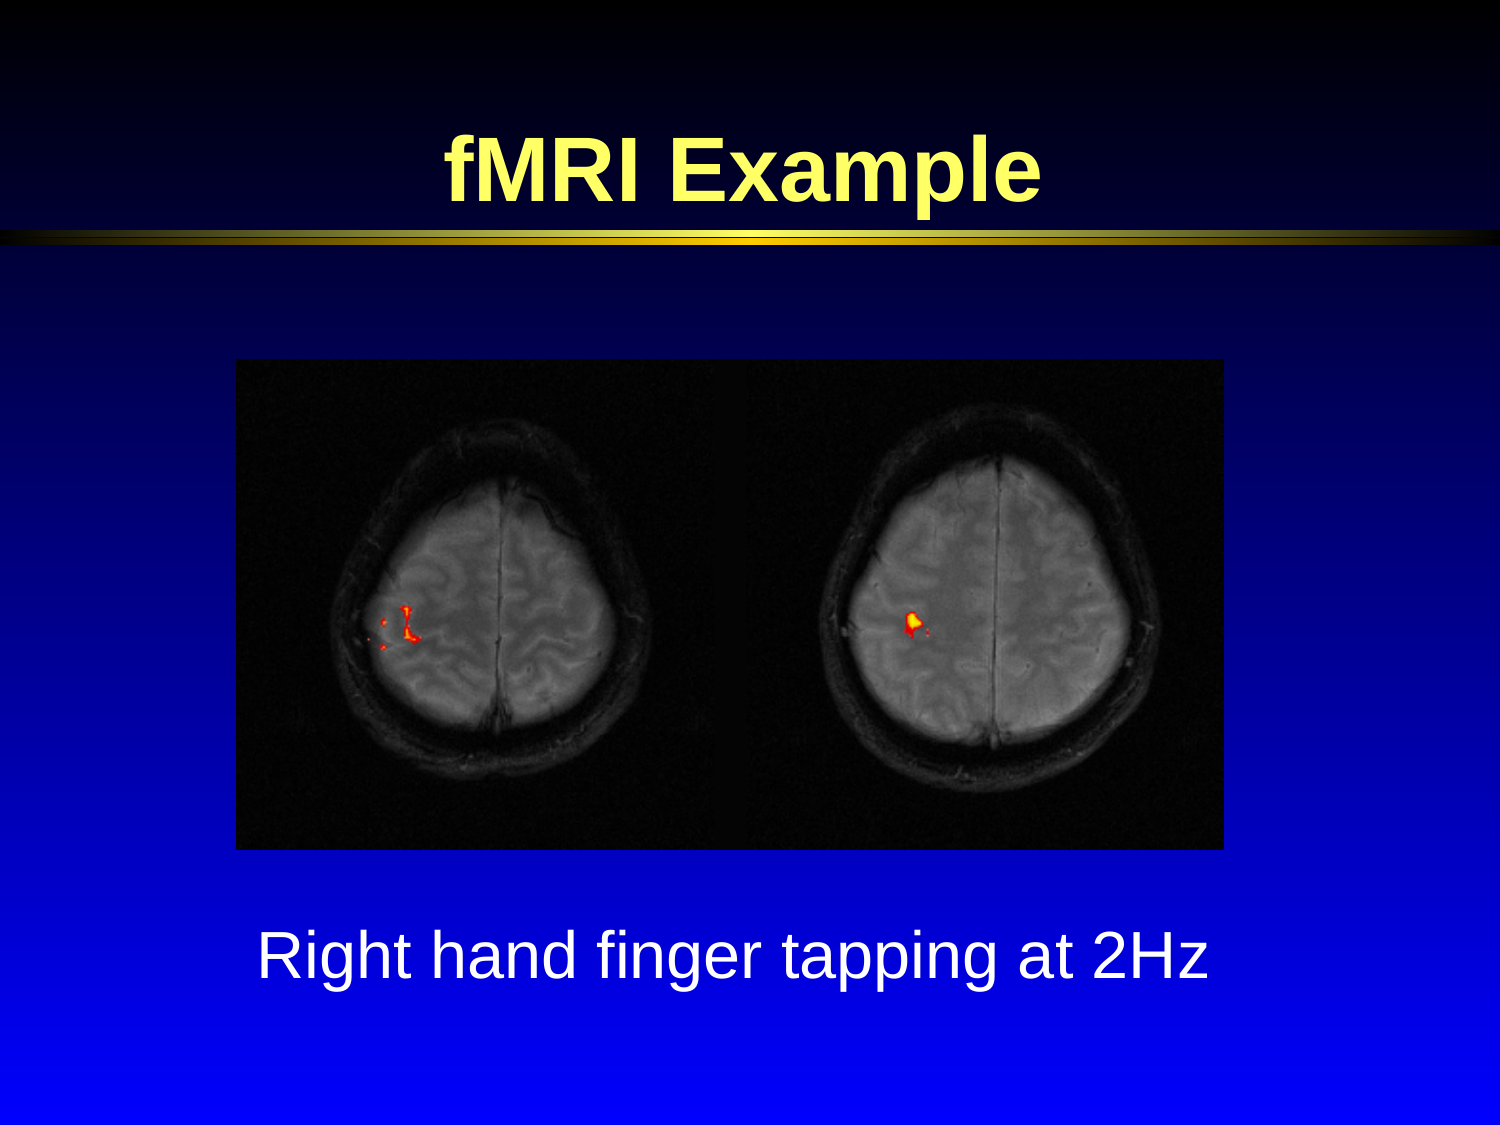

# fMRI Example
Right hand finger tapping at 2Hz